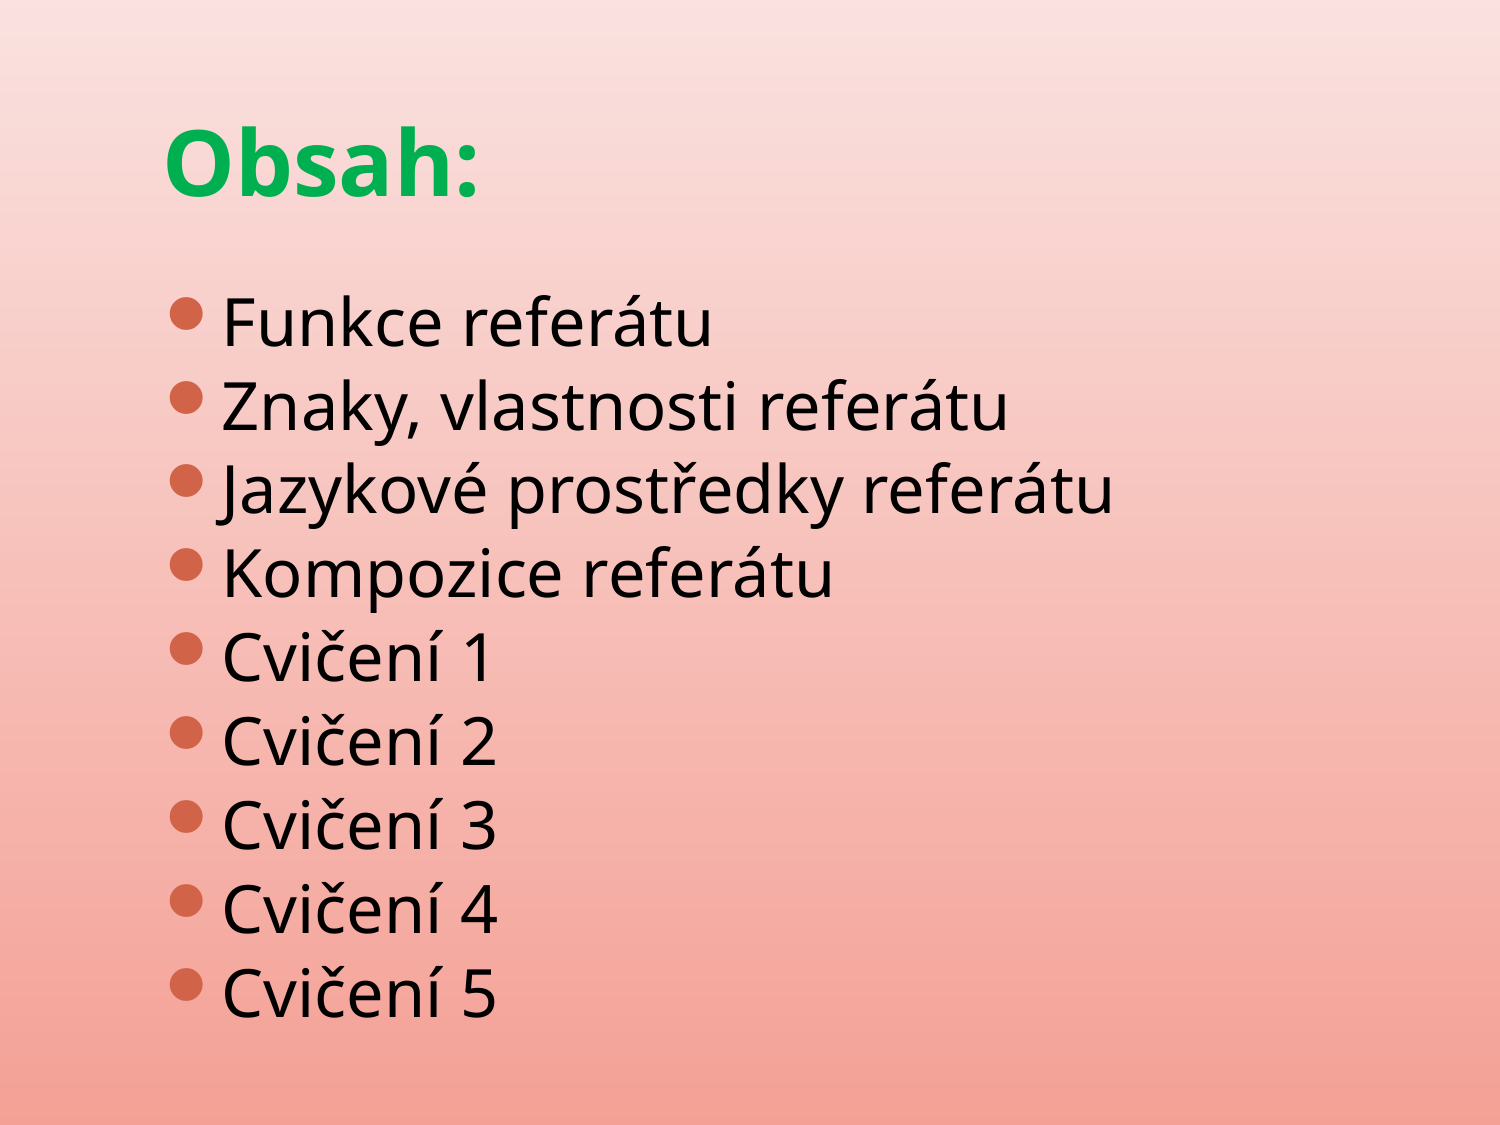

# Obsah:
Funkce referátu
Znaky, vlastnosti referátu
Jazykové prostředky referátu
Kompozice referátu
Cvičení 1
Cvičení 2
Cvičení 3
Cvičení 4
Cvičení 5